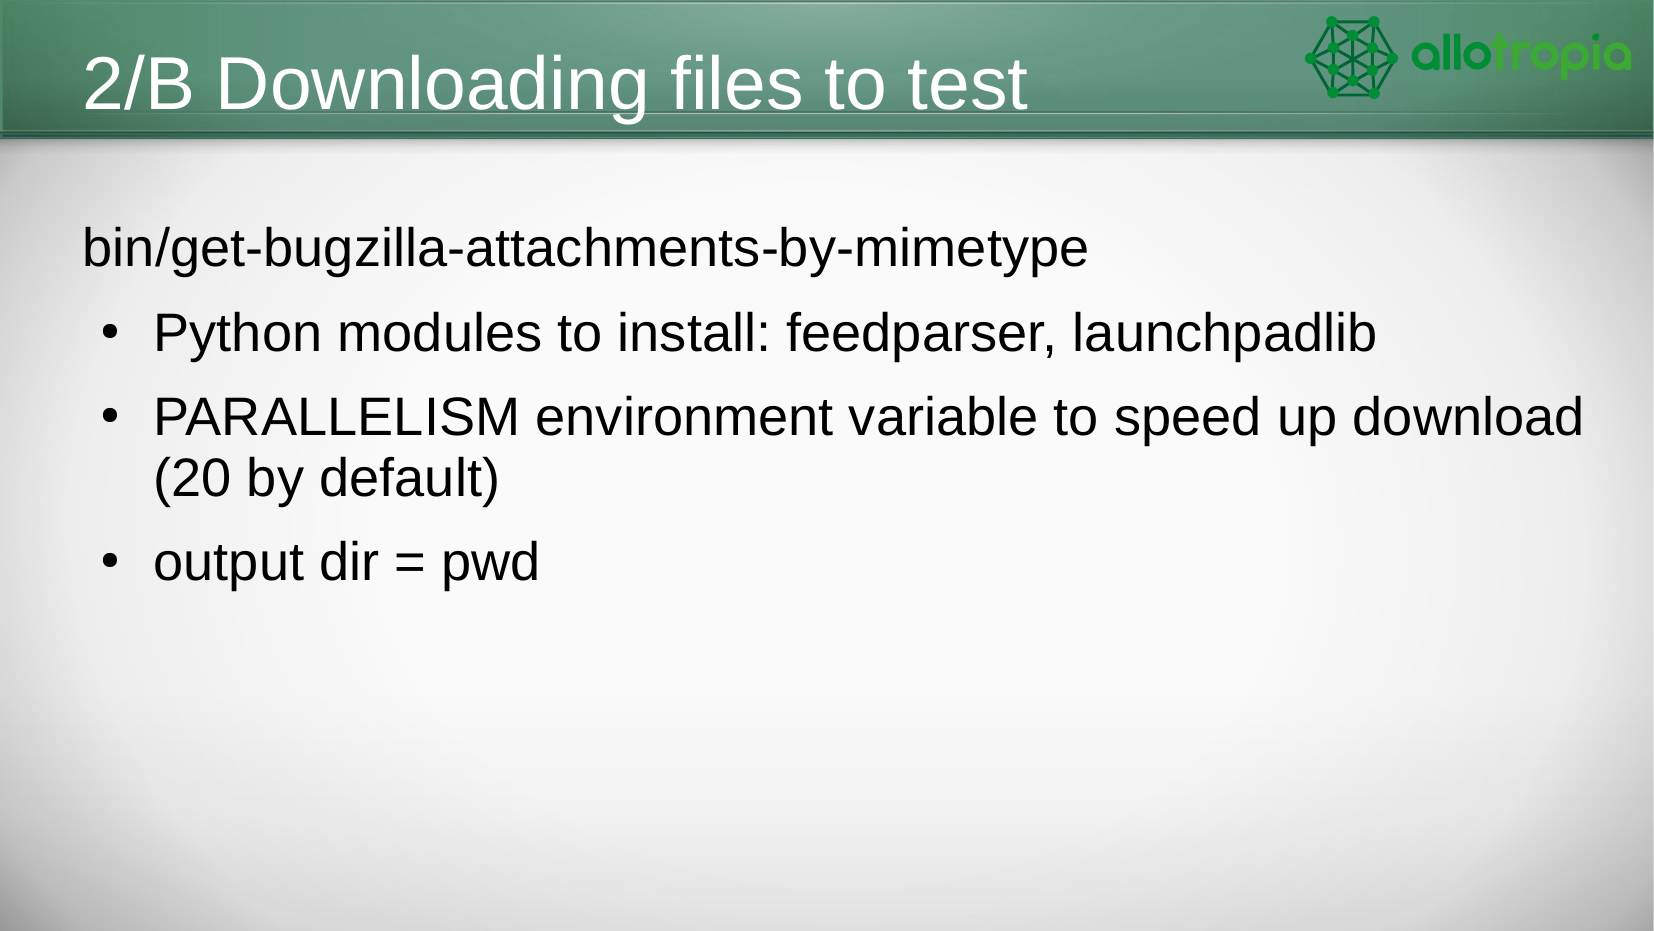

# 2/B Downloading files to test
bin/get-bugzilla-attachments-by-mimetype
Python modules to install: feedparser, launchpadlib
PARALLELISM environment variable to speed up download (20 by default)
output dir = pwd